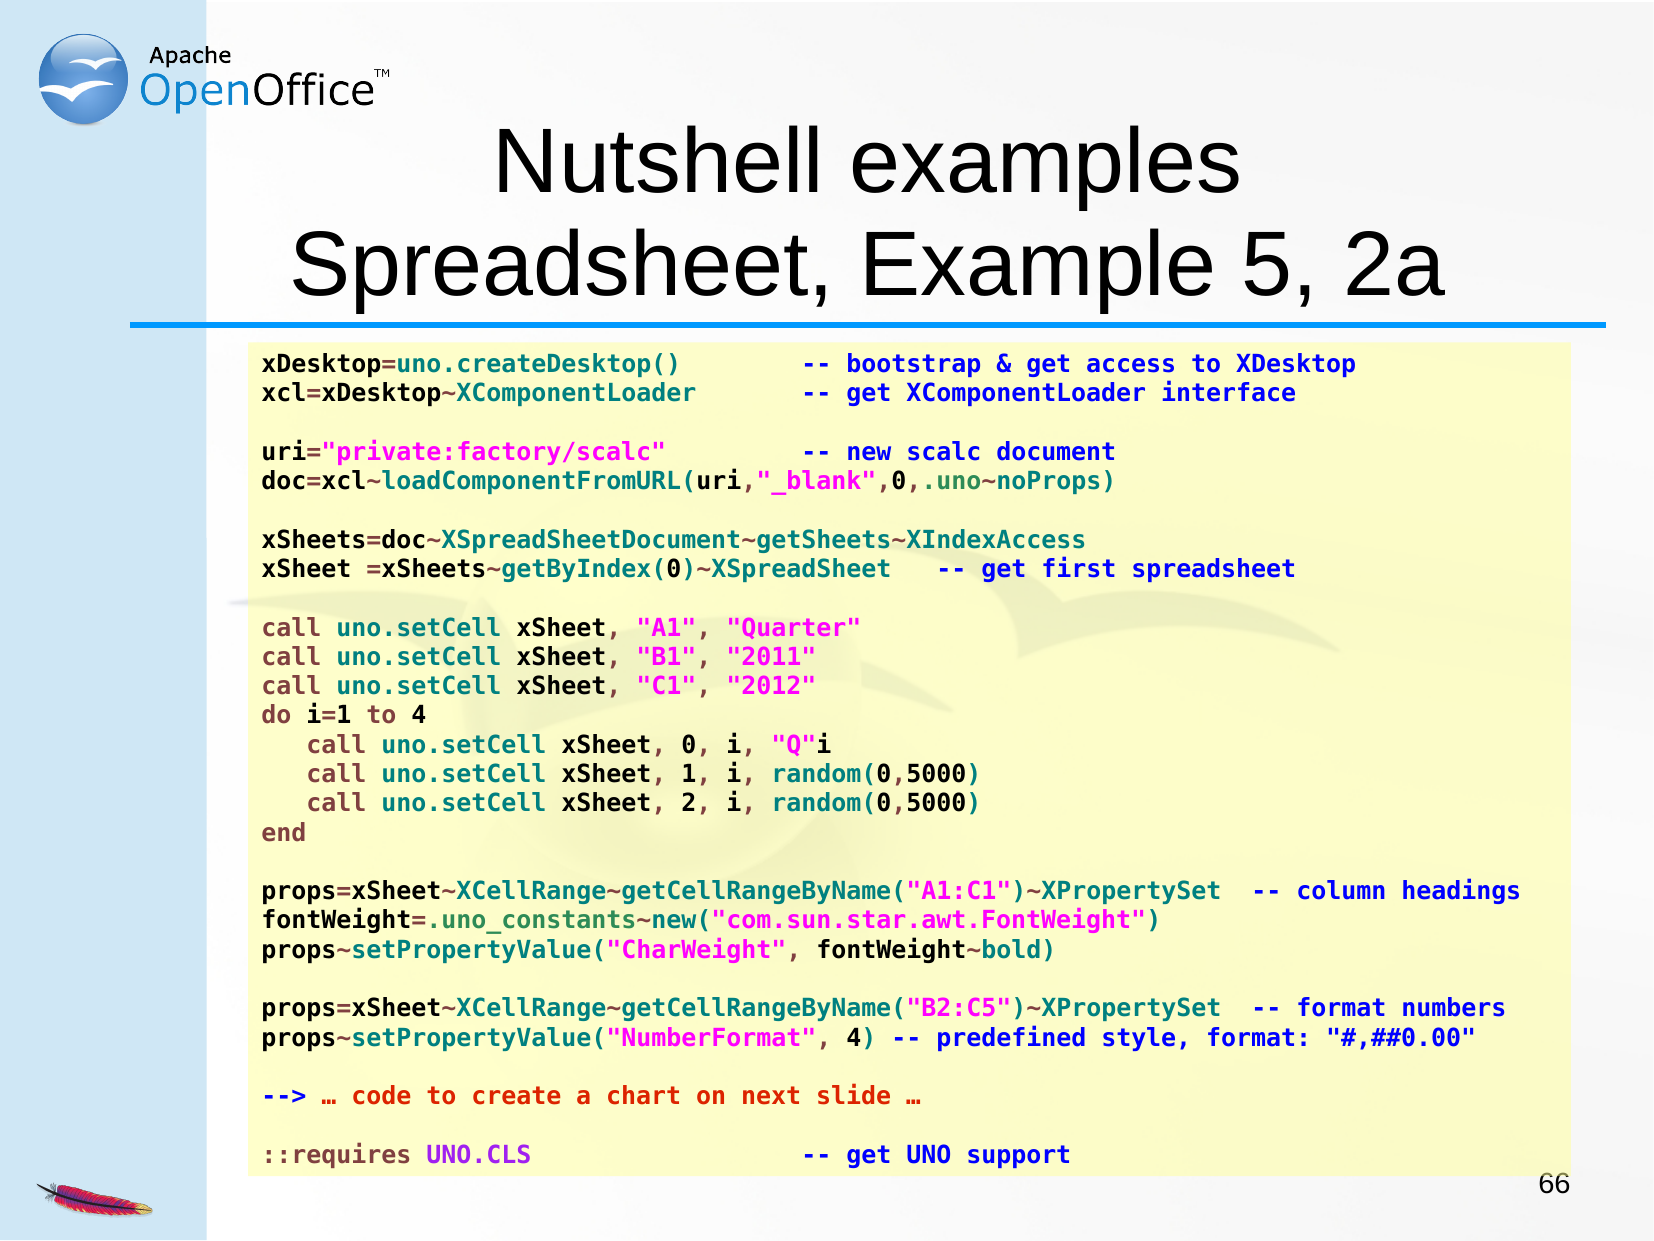

# Nutshell examples Spreadsheet, Example 5, 2a
xDesktop=uno.createDesktop() -- bootstrap & get access to XDesktop
xcl=xDesktop~XComponentLoader -- get XComponentLoader interface
uri="private:factory/scalc" -- new scalc document
doc=xcl~loadComponentFromURL(uri,"_blank",0,.uno~noProps)
xSheets=doc~XSpreadSheetDocument~getSheets~XIndexAccess
xSheet =xSheets~getByIndex(0)~XSpreadSheet -- get first spreadsheet
call uno.setCell xSheet, "A1", "Quarter"
call uno.setCell xSheet, "B1", "2011"
call uno.setCell xSheet, "C1", "2012"
do i=1 to 4
 call uno.setCell xSheet, 0, i, "Q"i
 call uno.setCell xSheet, 1, i, random(0,5000)
 call uno.setCell xSheet, 2, i, random(0,5000)
end
props=xSheet~XCellRange~getCellRangeByName("A1:C1")~XPropertySet -- column headings
fontWeight=.uno_constants~new("com.sun.star.awt.FontWeight")
props~setPropertyValue("CharWeight", fontWeight~bold)
props=xSheet~XCellRange~getCellRangeByName("B2:C5")~XPropertySet -- format numbers
props~setPropertyValue("NumberFormat", 4) -- predefined style, format: "#,##0.00"
--> … code to create a chart on next slide …
::requires UNO.CLS -- get UNO support
66